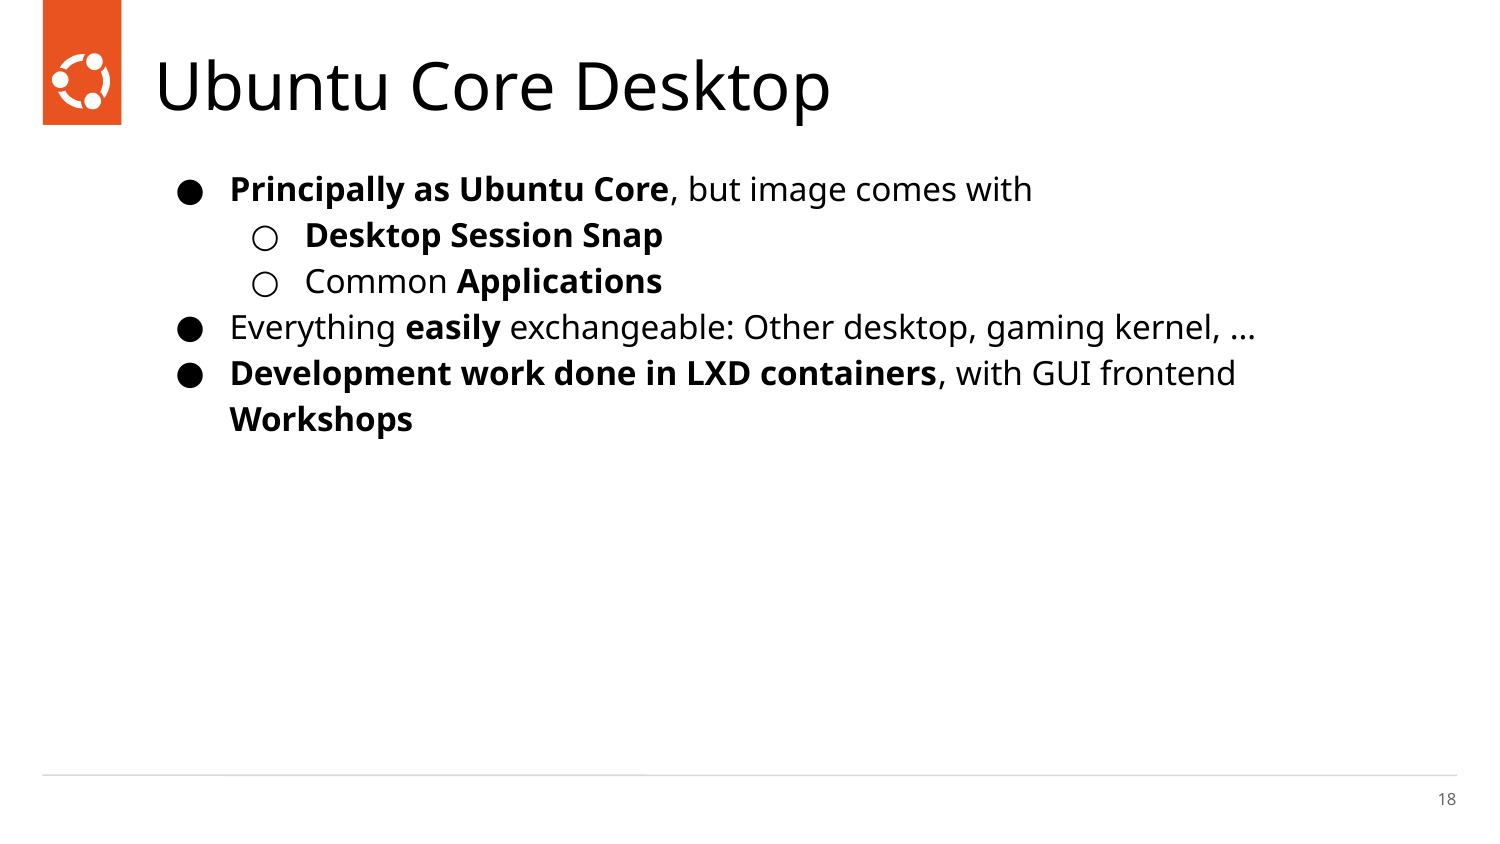

# Ubuntu Core Desktop
Principally as Ubuntu Core, but image comes with
Desktop Session Snap
Common Applications
Everything easily exchangeable: Other desktop, gaming kernel, …
Development work done in LXD containers, with GUI frontend Workshops